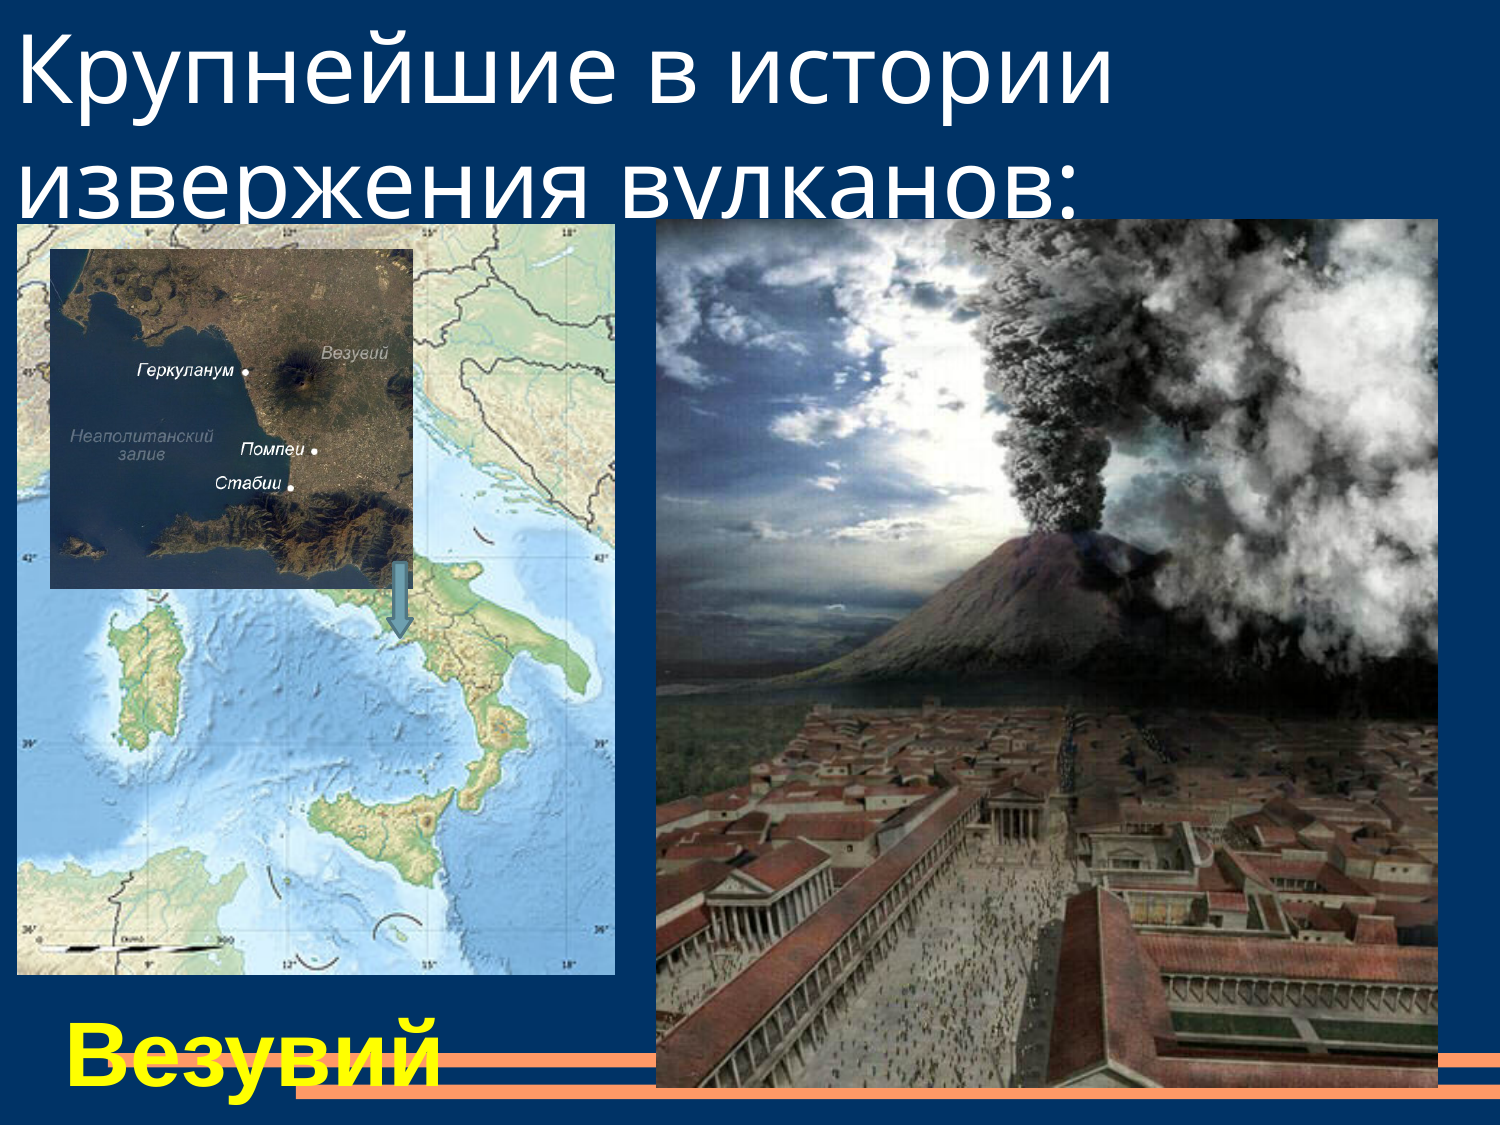

# Крупнейшие в истории извержения вулканов:
Везувий